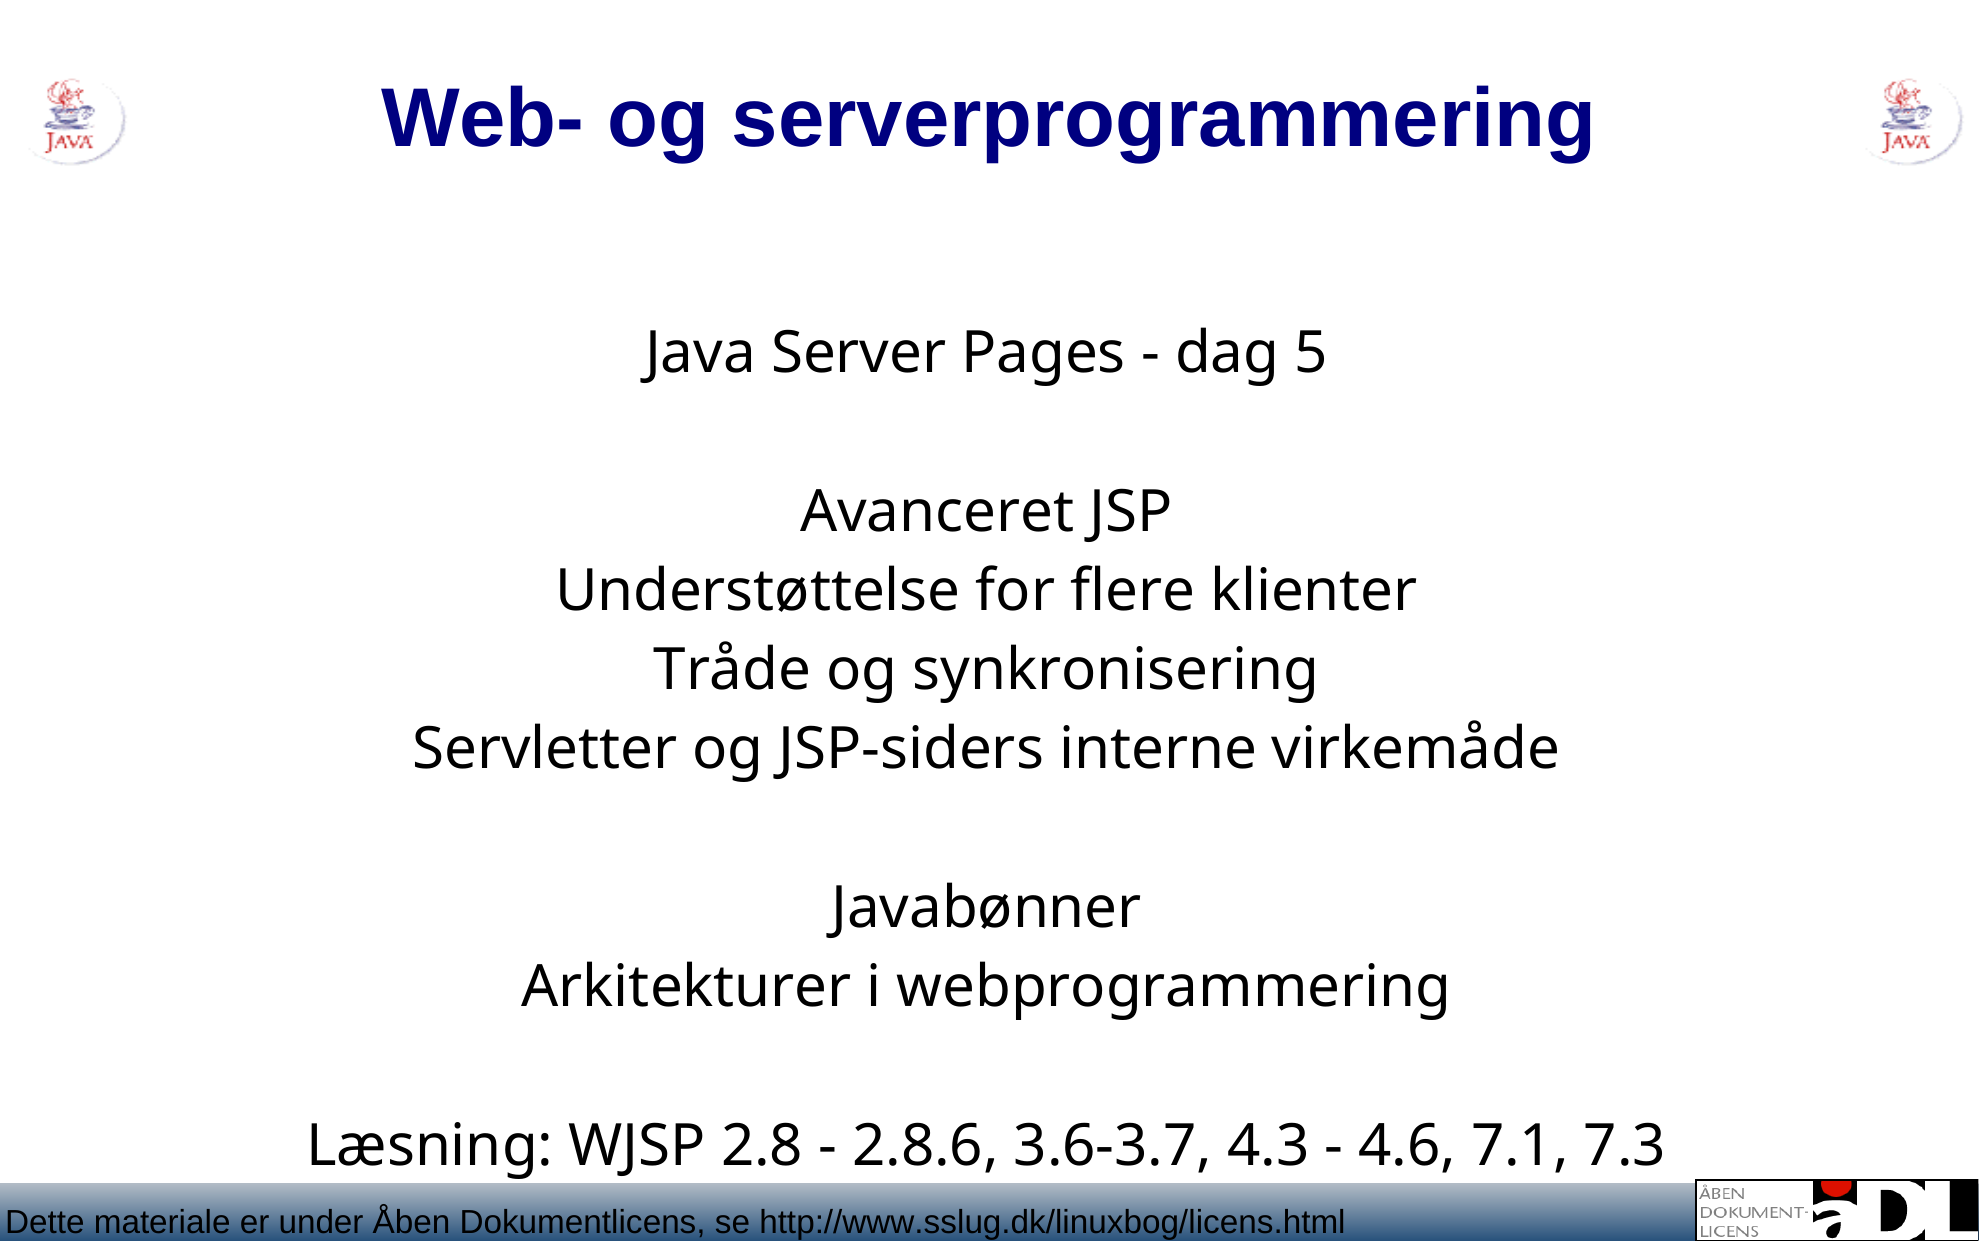

# Web- og serverprogrammering
Java Server Pages - dag 5
Avanceret JSP
Understøttelse for flere klienter
Tråde og synkronisering
Servletter og JSP-siders interne virkemåde
Javabønner
Arkitekturer i webprogrammering
Læsning: WJSP 2.8 - 2.8.6, 3.6-3.7, 4.3 - 4.6, 7.1, 7.3
Dette materiale er under Åben Dokumentlicens, se http://www.sslug.dk/linuxbog/licens.html